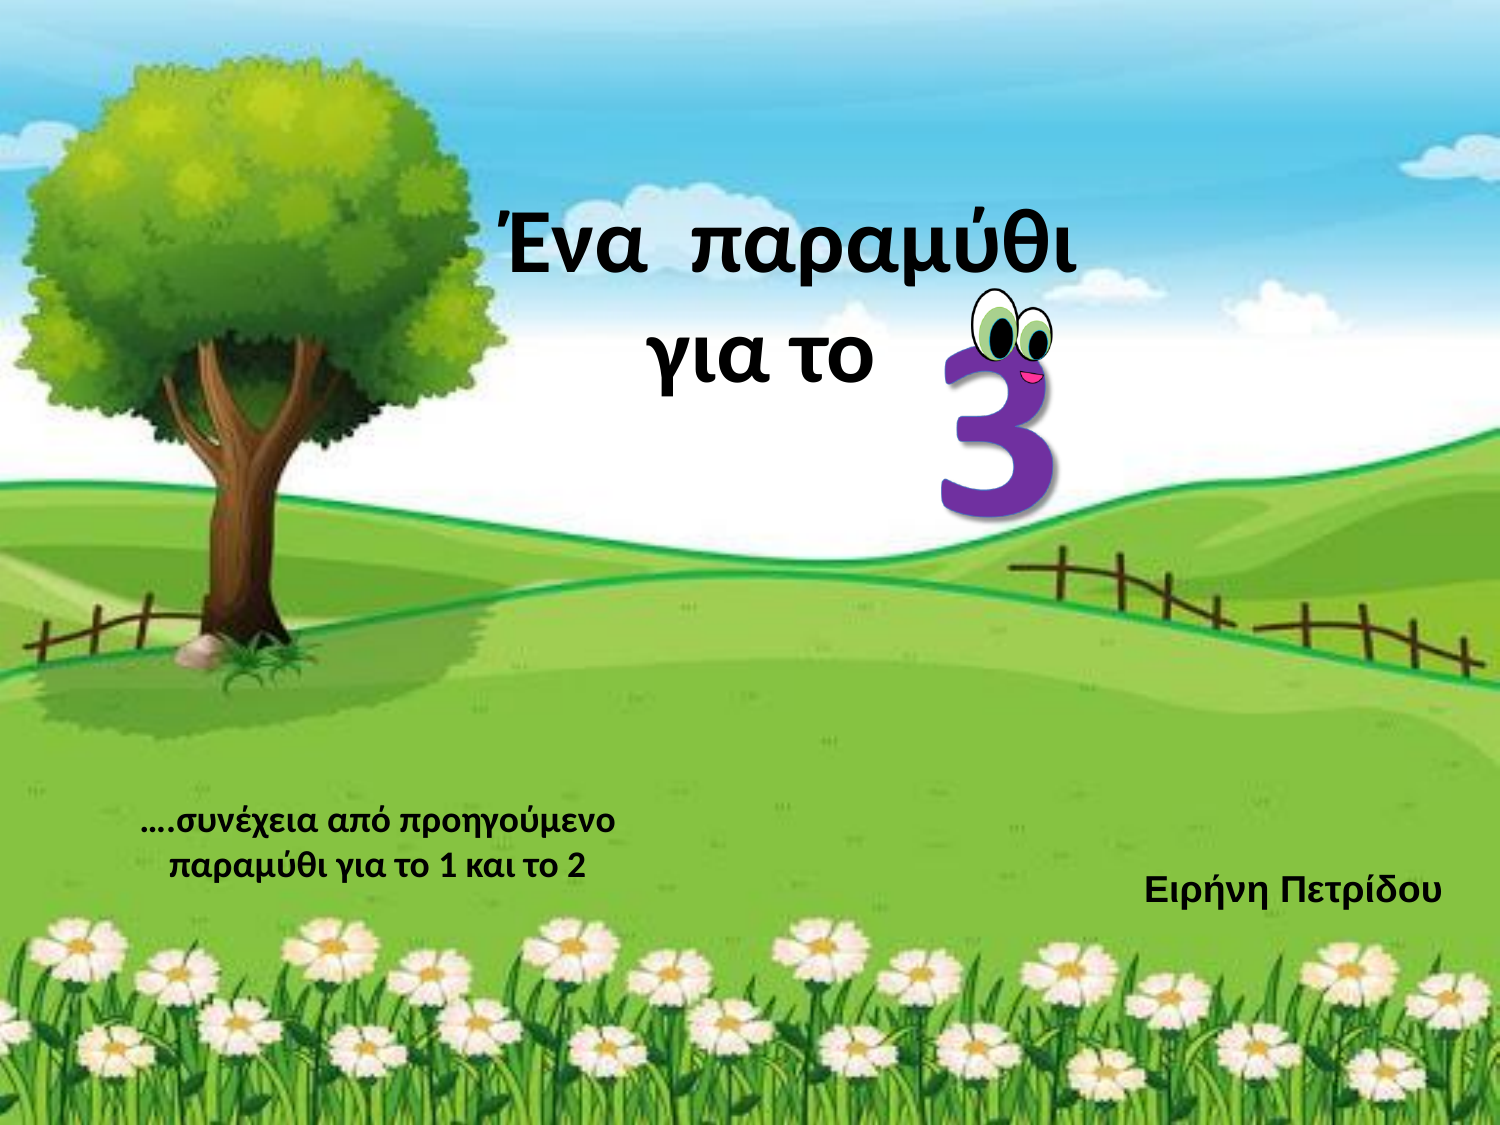

Ένα παραμύθι για το
….συνέχεια από προηγούμενο παραμύθι για το 1 και το 2
Ειρήνη Πετρίδου